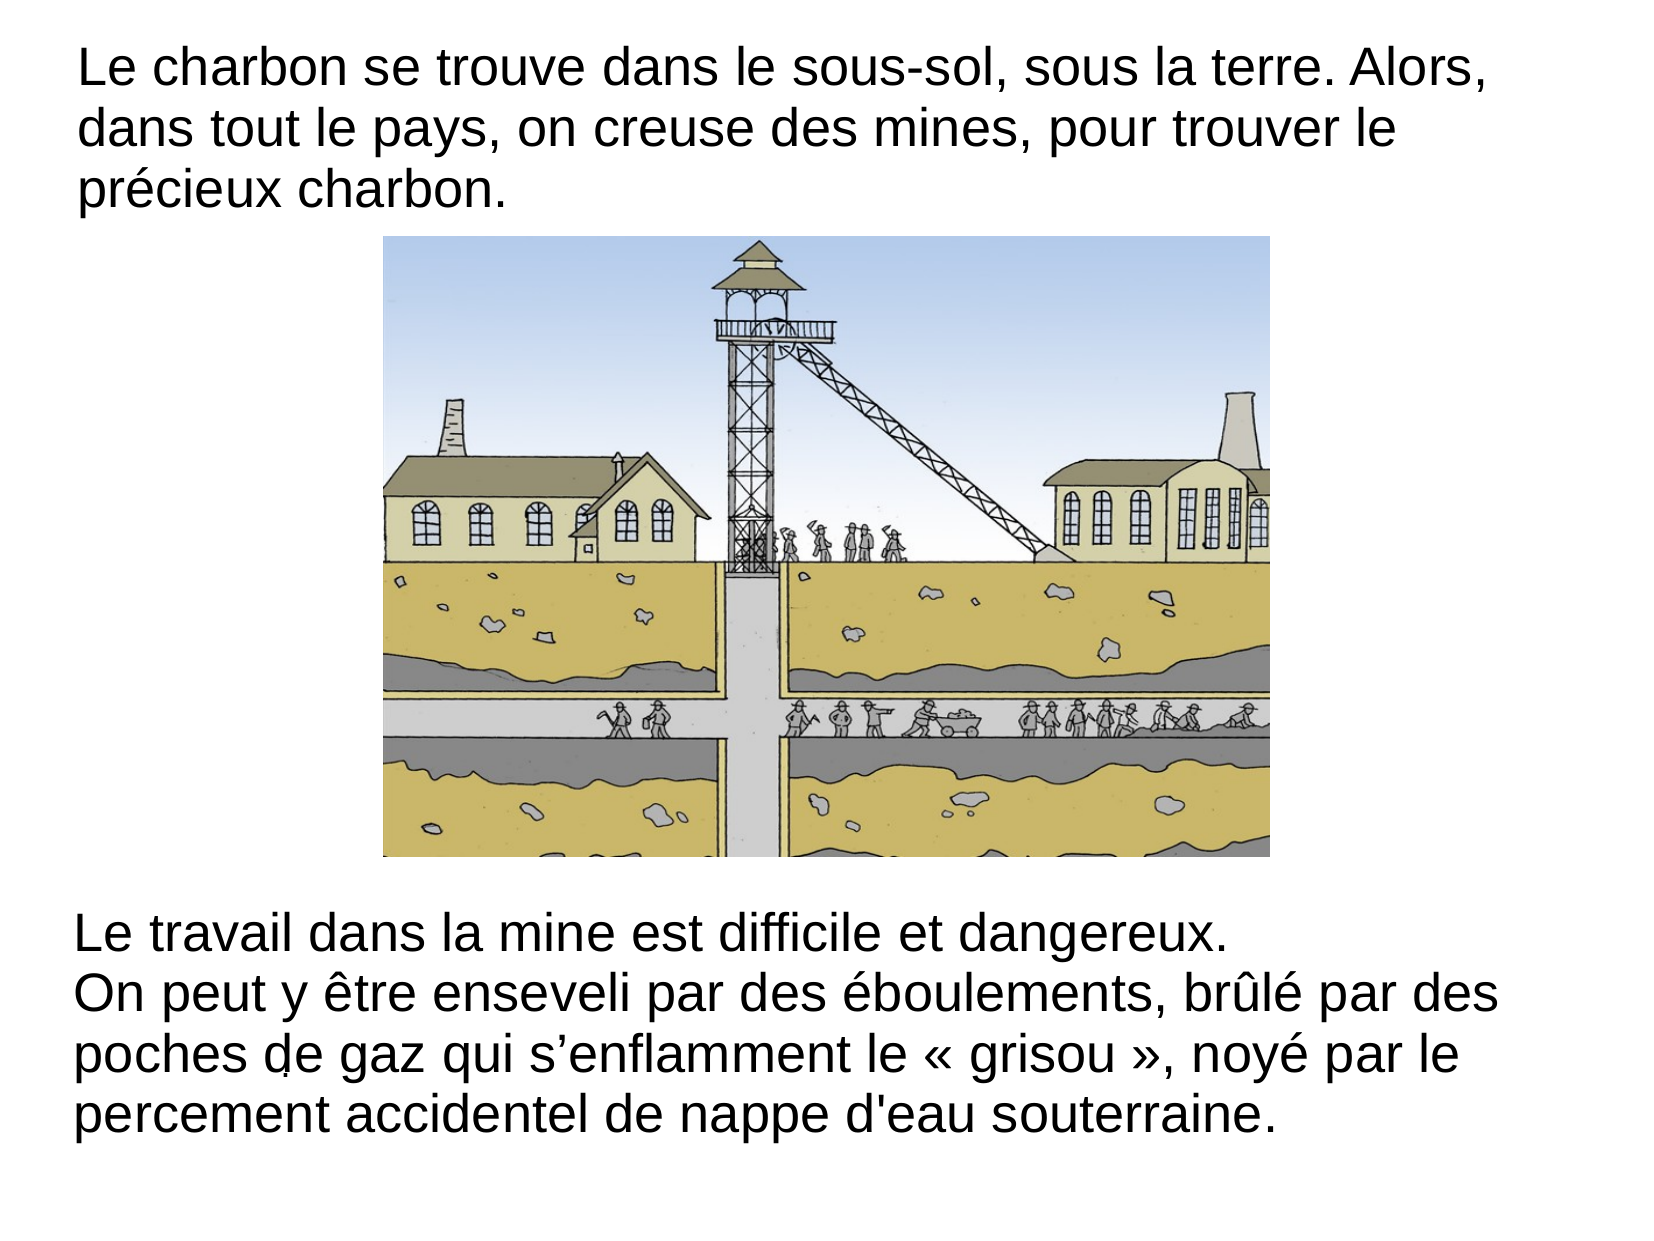

Le charbon se trouve dans le sous-sol, sous la terre. Alors, dans tout le pays, on creuse des mines, pour trouver le précieux charbon.
Le travail dans la mine est difficile et dangereux.
On peut y être enseveli par des éboulements, brûlé par des poches de gaz qui s’enflamment le « grisou », noyé par le percement accidentel de nappe d'eau souterraine.
.